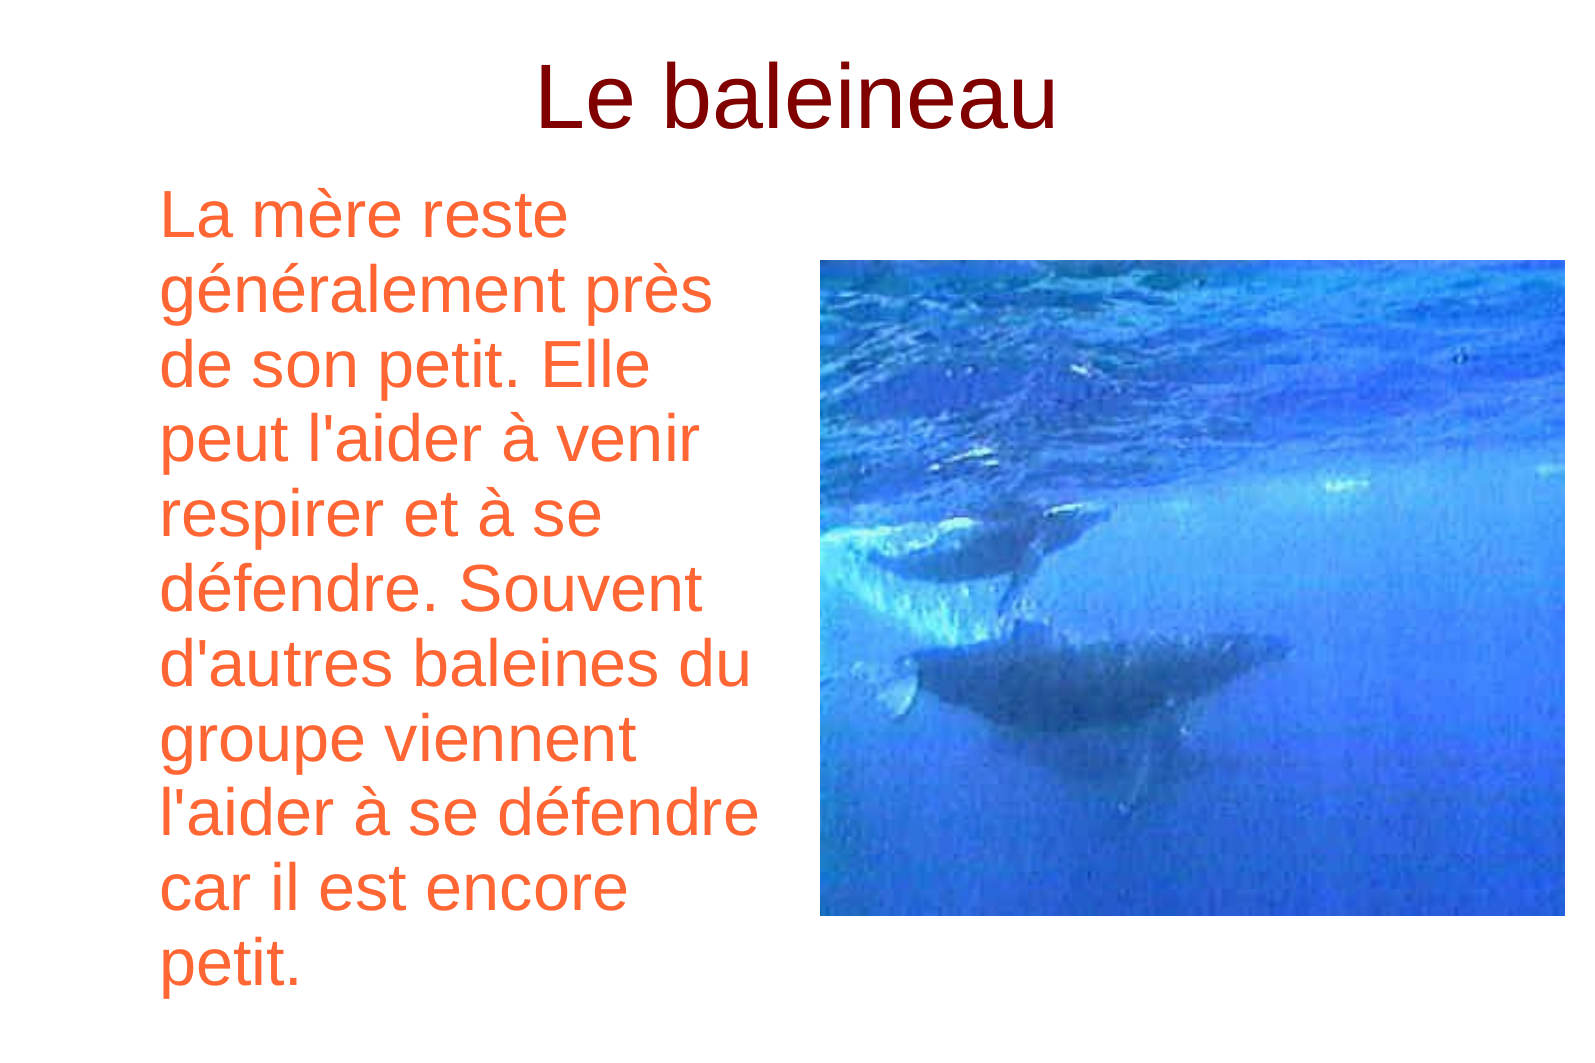

# Le baleineau
La mère reste généralement près de son petit. Elle peut l'aider à venir respirer et à se défendre. Souvent d'autres baleines du groupe viennent l'aider à se défendre car il est encore petit.